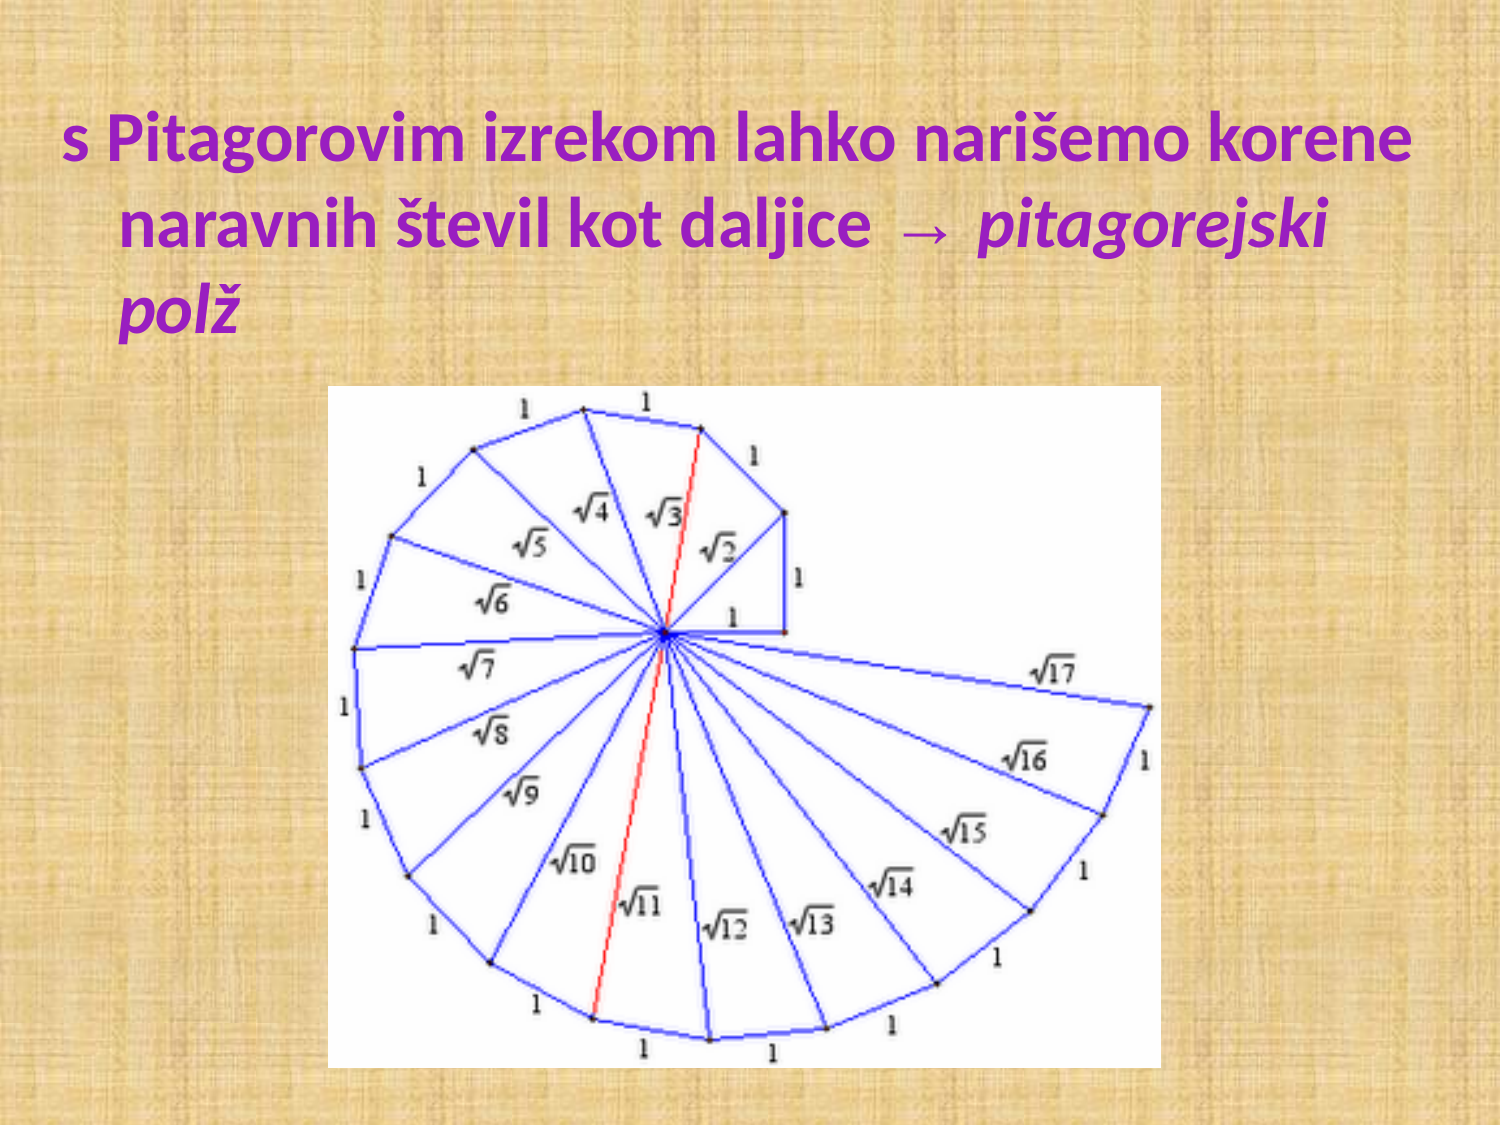

# s Pitagorovim izrekom lahko narišemo korene naravnih števil kot daljice → pitagorejski polž